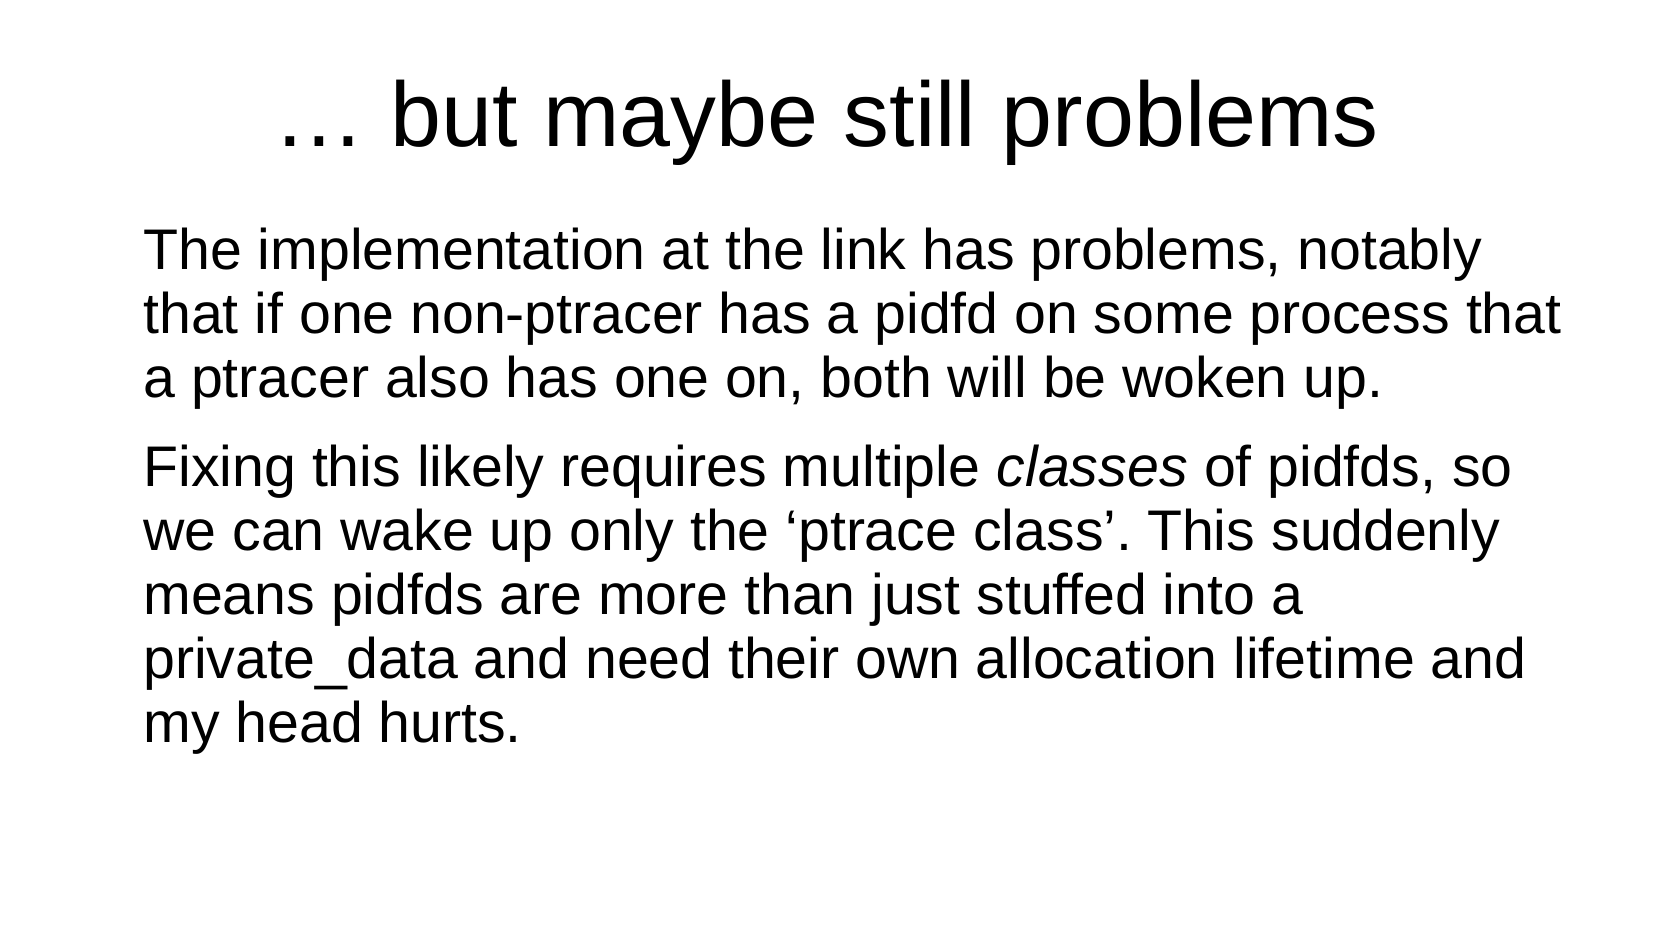

# … but maybe still problems
The implementation at the link has problems, notably that if one non-ptracer has a pidfd on some process that a ptracer also has one on, both will be woken up.
Fixing this likely requires multiple classes of pidfds, so we can wake up only the ‘ptrace class’. This suddenly means pidfds are more than just stuffed into a private_data and need their own allocation lifetime and my head hurts.